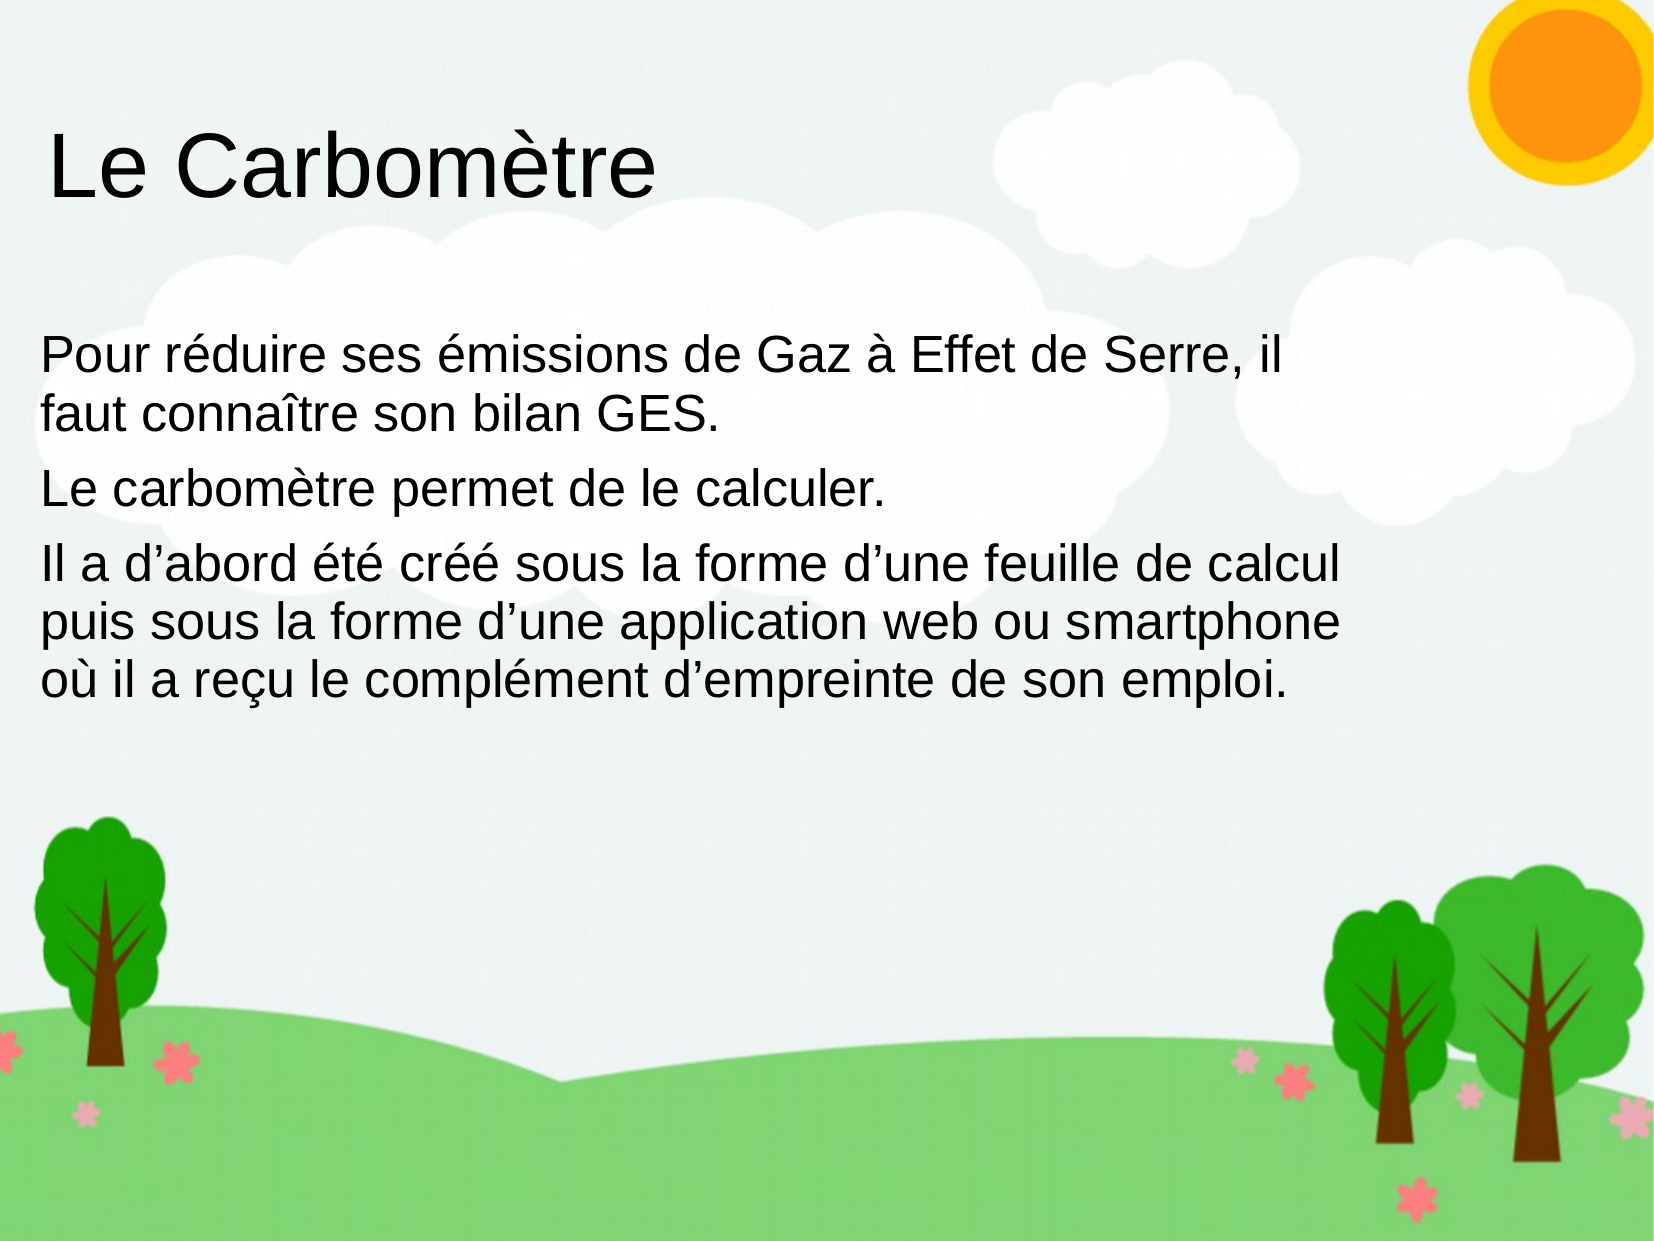

Le Carbomètre
# Pour réduire ses émissions de Gaz à Effet de Serre, il faut connaître son bilan GES.
Le carbomètre permet de le calculer.
Il a d’abord été créé sous la forme d’une feuille de calcul puis sous la forme d’une application web ou smartphone où il a reçu le complément d’empreinte de son emploi.